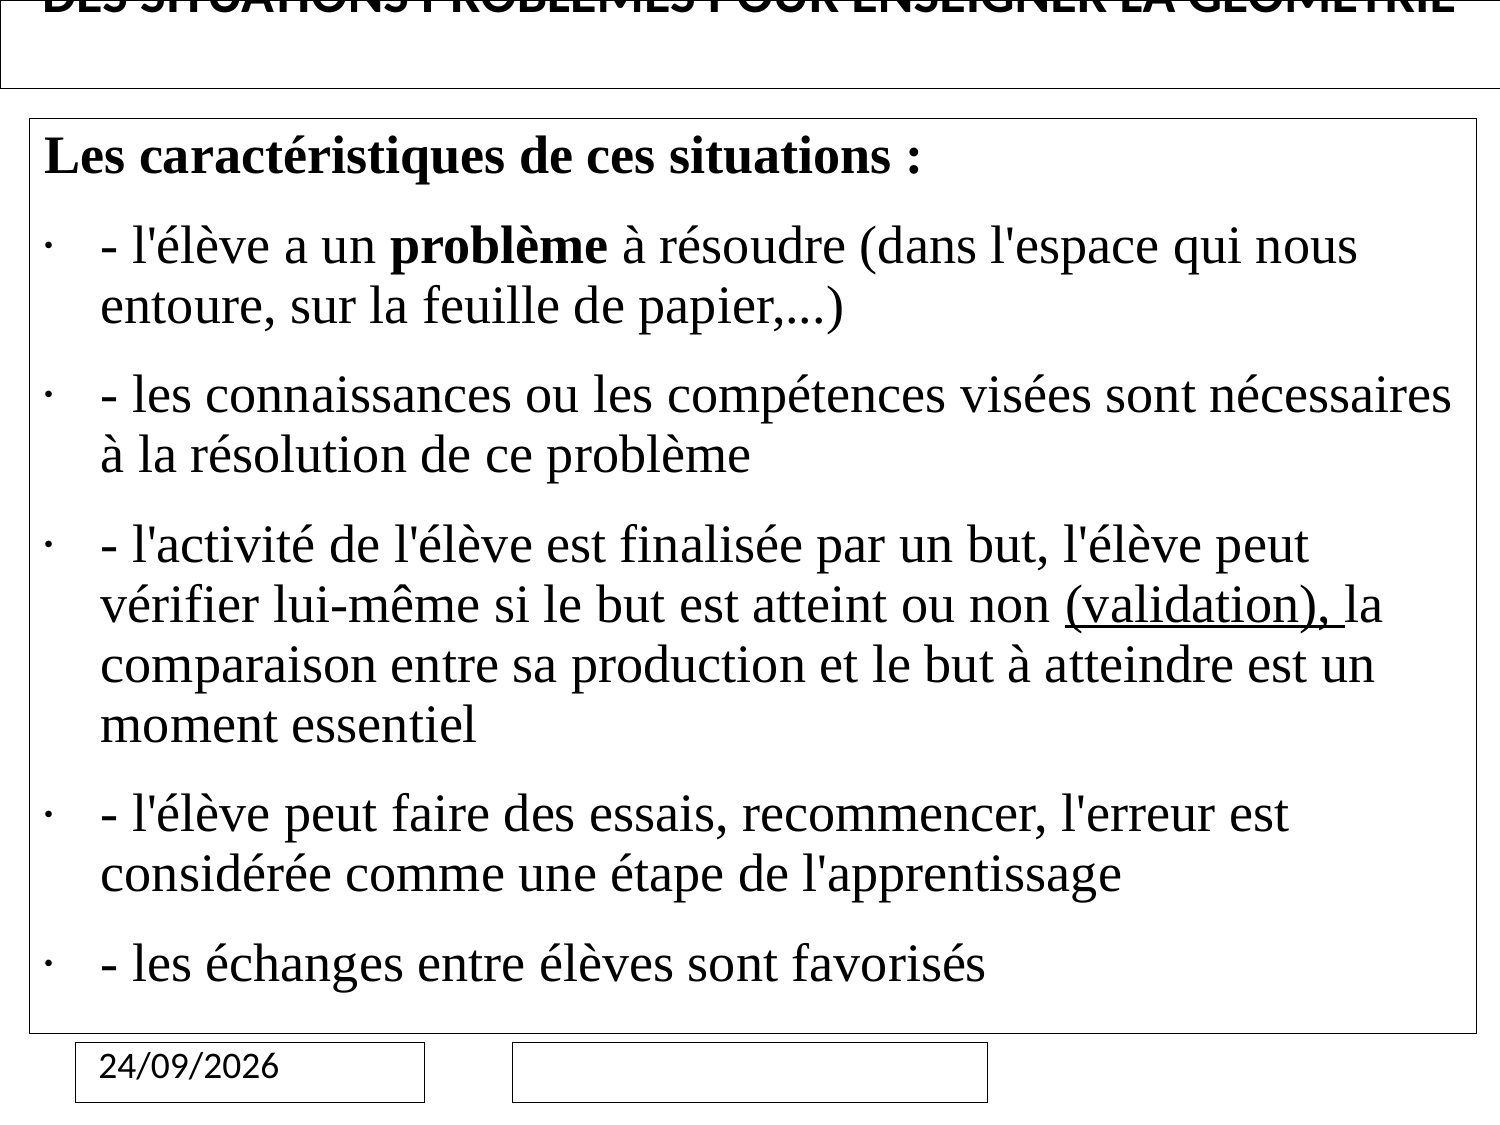

# DES SITUATIONS PROBLEMES POUR ENSEIGNER LA GEOMETRIE
Les caractéristiques de ces situations :
- l'élève a un problème à résoudre (dans l'espace qui nous entoure, sur la feuille de papier,...)
- les connaissances ou les compétences visées sont nécessaires à la résolution de ce problème
- l'activité de l'élève est finalisée par un but, l'élève peut vérifier lui-même si le but est atteint ou non (validation), la comparaison entre sa production et le but à atteindre est un moment essentiel
- l'élève peut faire des essais, recommencer, l'erreur est considérée comme une étape de l'apprentissage
- les échanges entre élèves sont favorisés